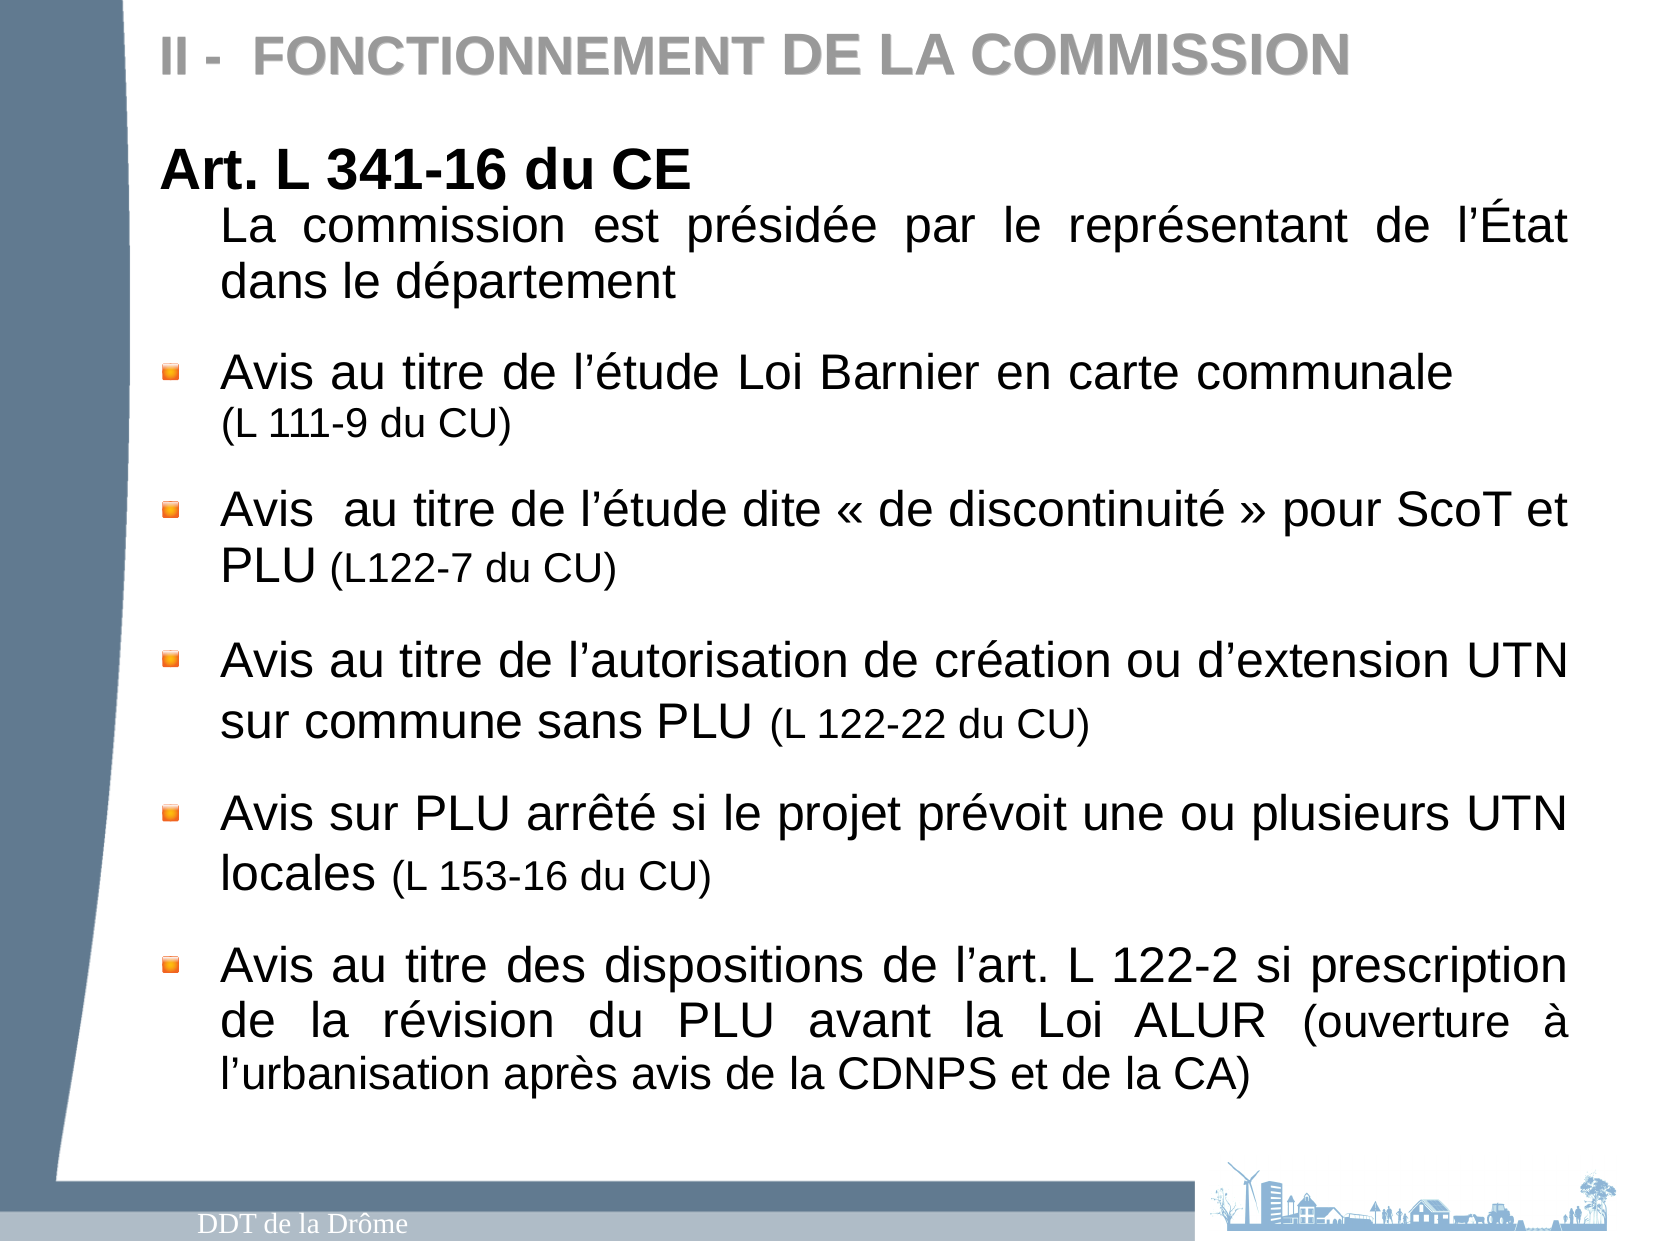

# II - FONCTIONNEMENT DE LA COMMISSION
Art. L 341-16 du CE
La commission est présidée par le représentant de l’État dans le département
Avis au titre de l’étude Loi Barnier en carte communale (L 111-9 du CU)
Avis au titre de l’étude dite « de discontinuité » pour ScoT et PLU (L122-7 du CU)
Avis au titre de l’autorisation de création ou d’extension UTN sur commune sans PLU (L 122-22 du CU)
Avis sur PLU arrêté si le projet prévoit une ou plusieurs UTN locales (L 153-16 du CU)
Avis au titre des dispositions de l’art. L 122-2 si prescription de la révision du PLU avant la Loi ALUR (ouverture à l’urbanisation après avis de la CDNPS et de la CA)
 DDT de la Drôme